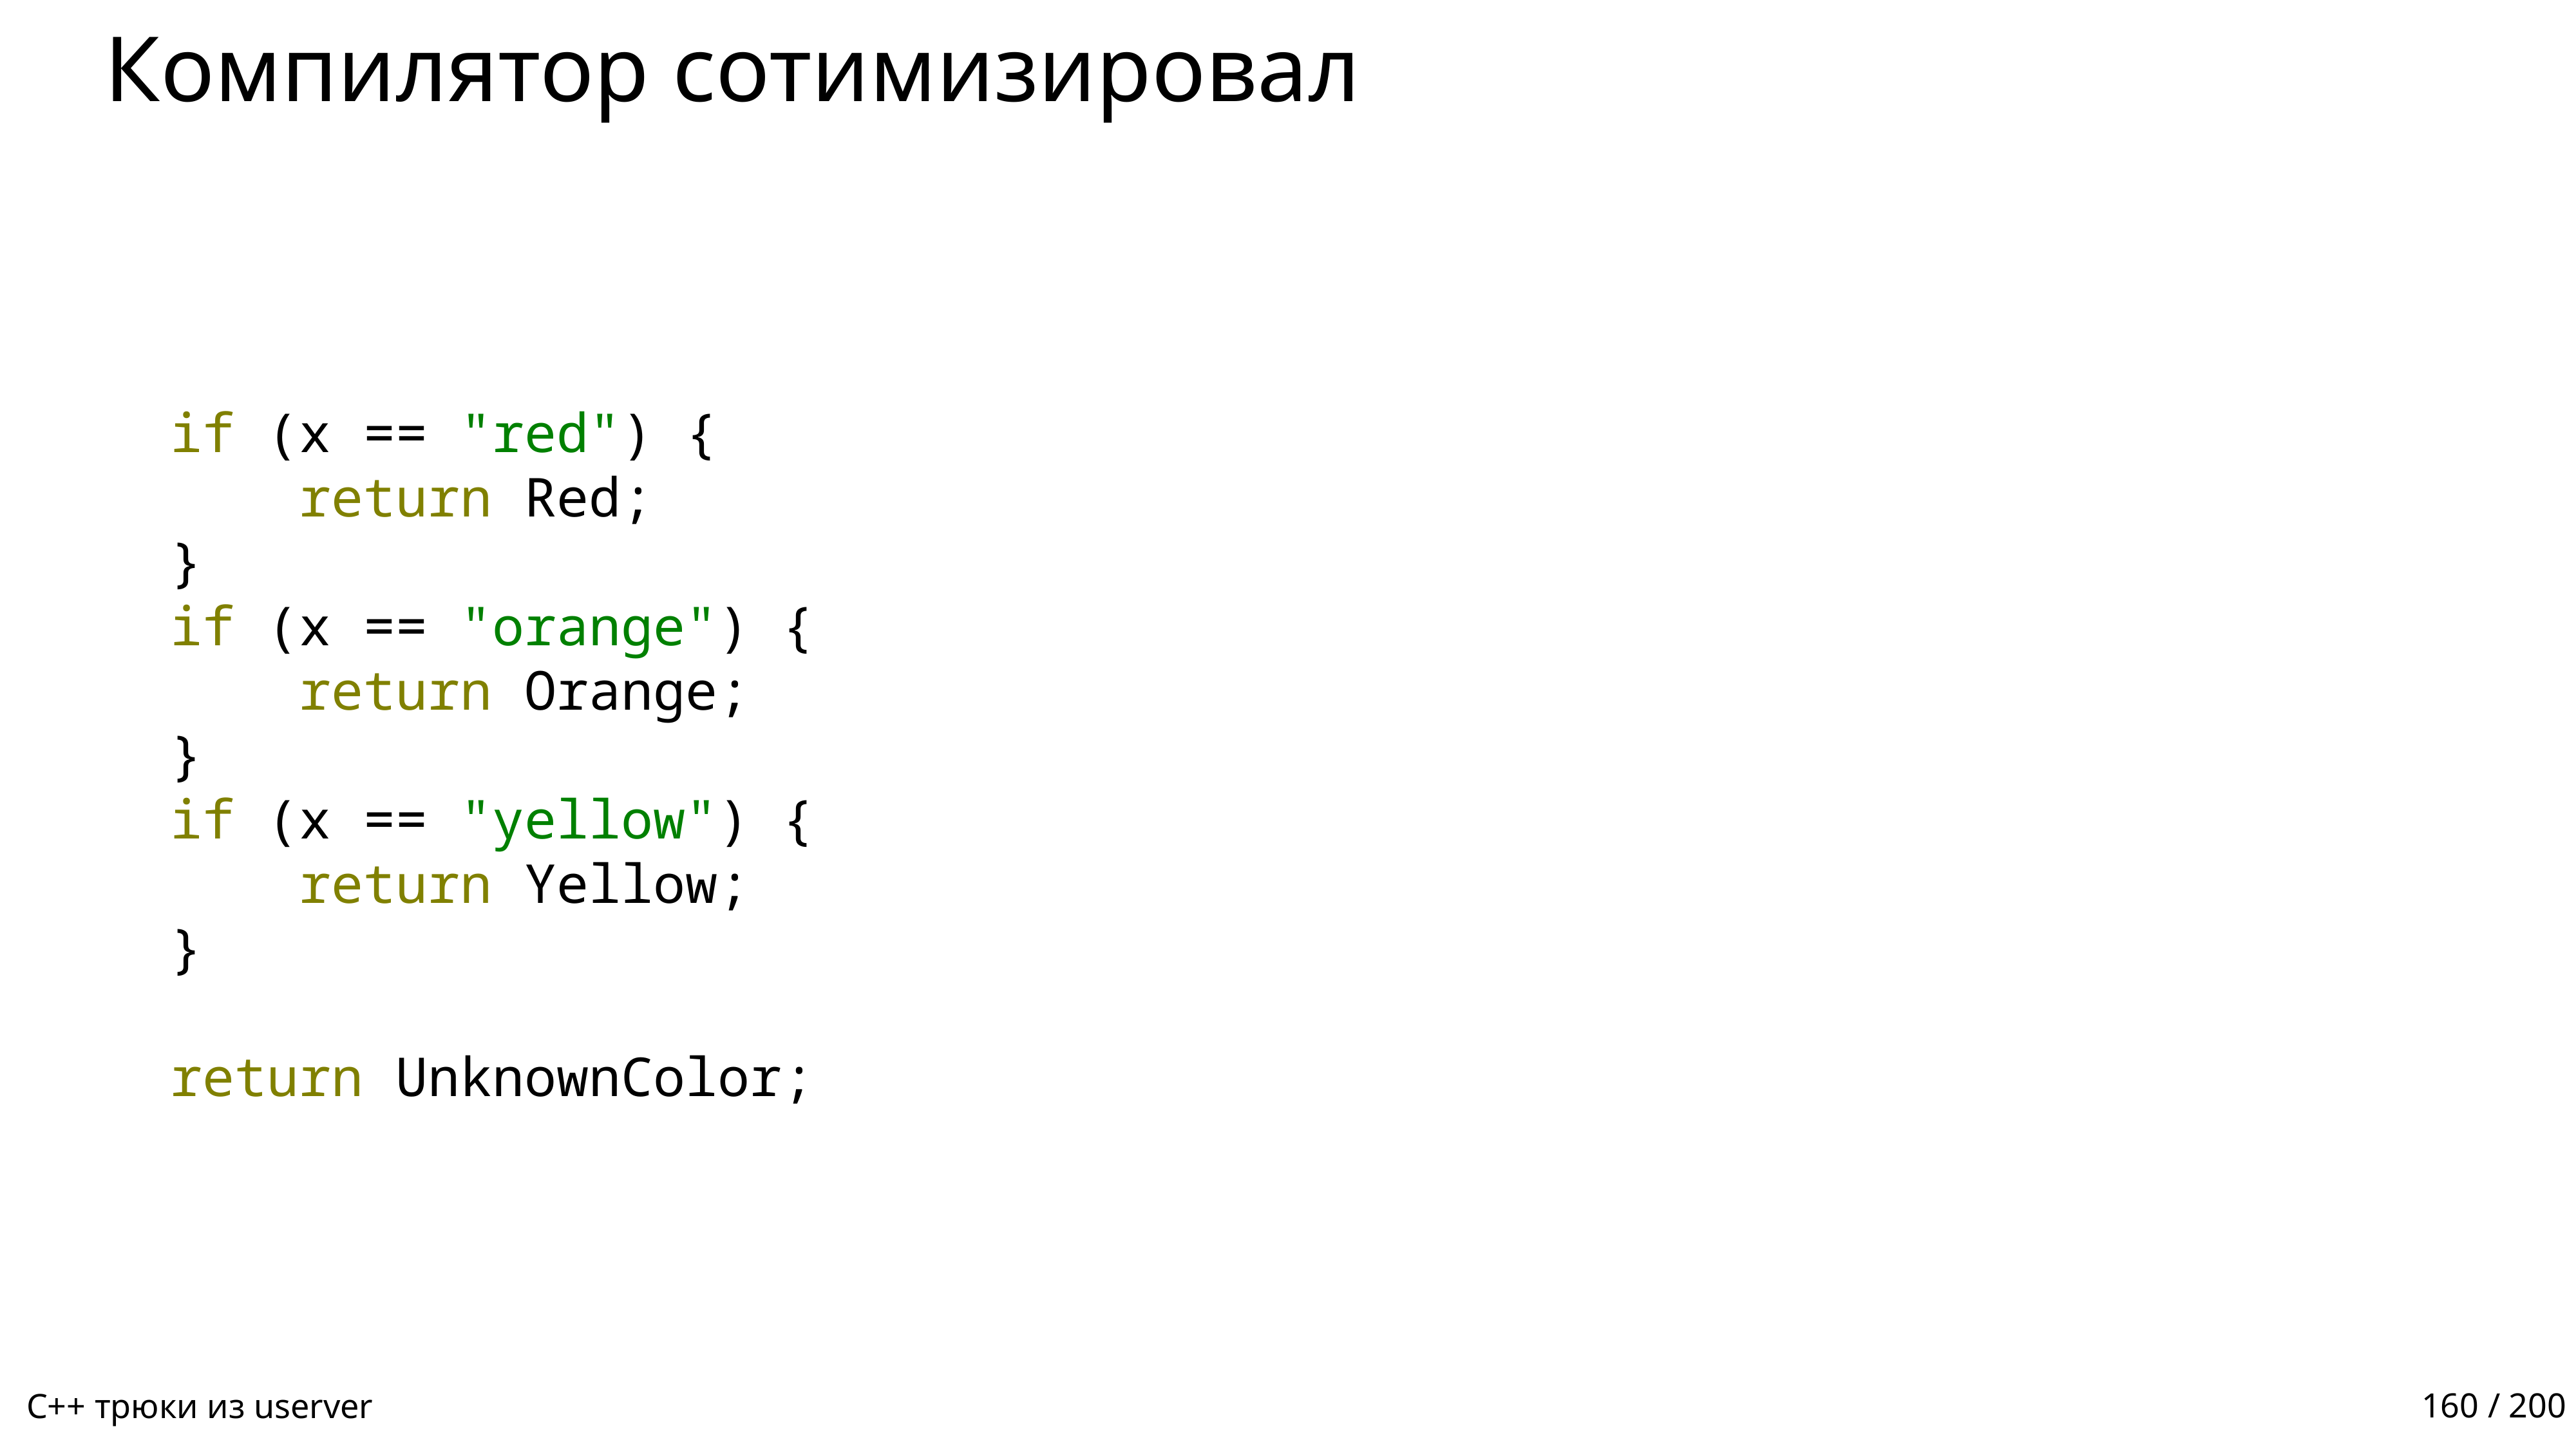

Компилятор сотимизировал
# if (x == "red") {
 return Red;
 }
 if (x == "orange") {
 return Orange;
 }
 if (x == "yellow") {
 return Yellow;
 }
 return UnknownColor;
C++ трюки из userver